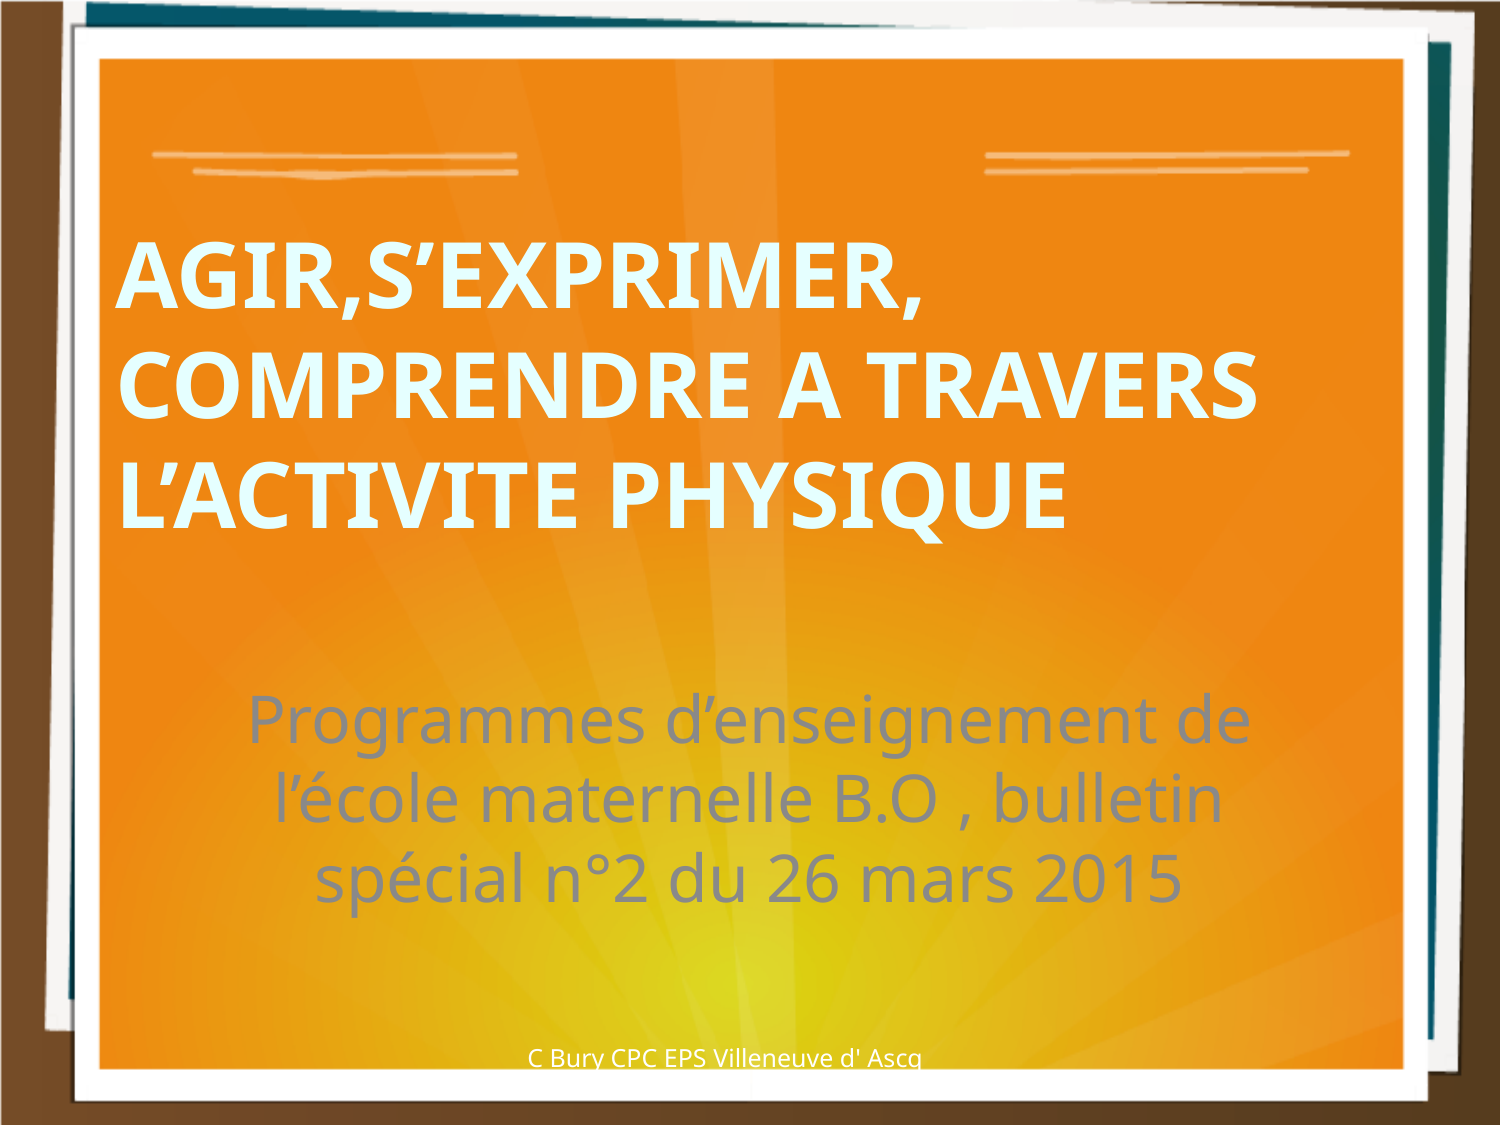

# AGIR,S’EXPRIMER, COMPRENDRE A TRAVERS L’ACTIVITE PHYSIQUE
Programmes d’enseignement de l’école maternelle B.O , bulletin spécial n°2 du 26 mars 2015
C Bury CPC EPS Villeneuve d' Ascq sud